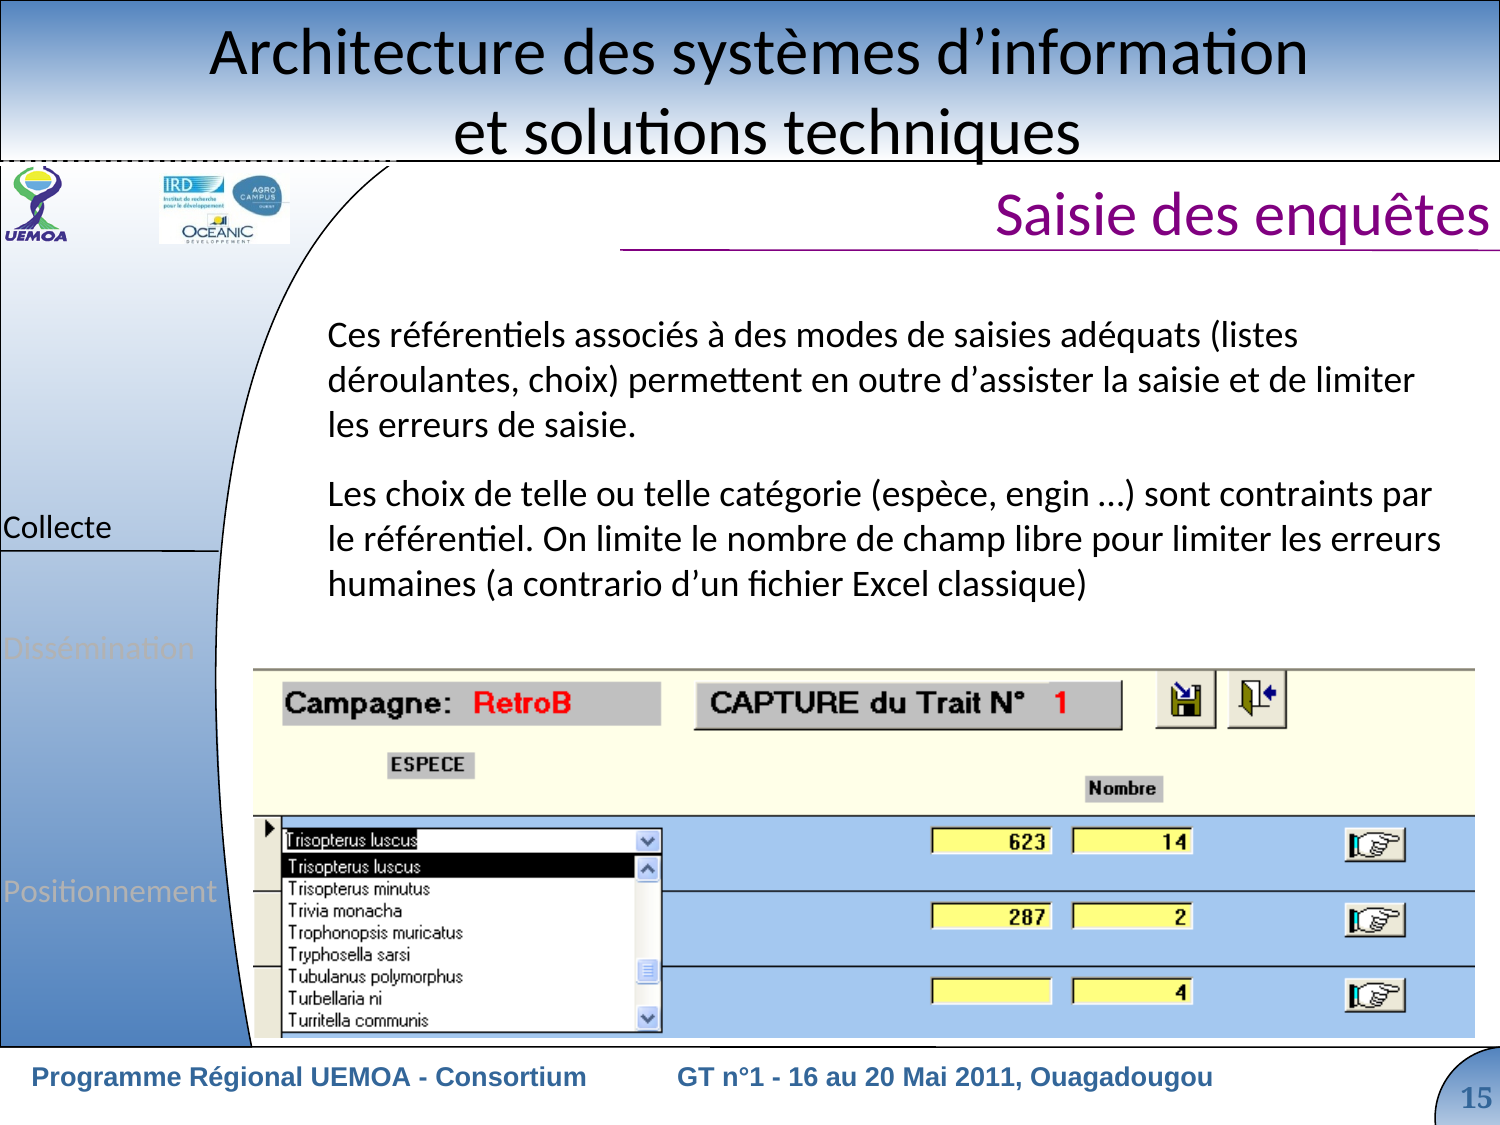

Architecture des systèmes d’information
et solutions techniques
Saisie des enquêtes
Ces référentiels associés à des modes de saisies adéquats (listes déroulantes, choix) permettent en outre d’assister la saisie et de limiter les erreurs de saisie.
Les choix de telle ou telle catégorie (espèce, engin …) sont contraints par le référentiel. On limite le nombre de champ libre pour limiter les erreurs humaines (a contrario d’un fichier Excel classique)
Collecte
Dissémination
Positionnement